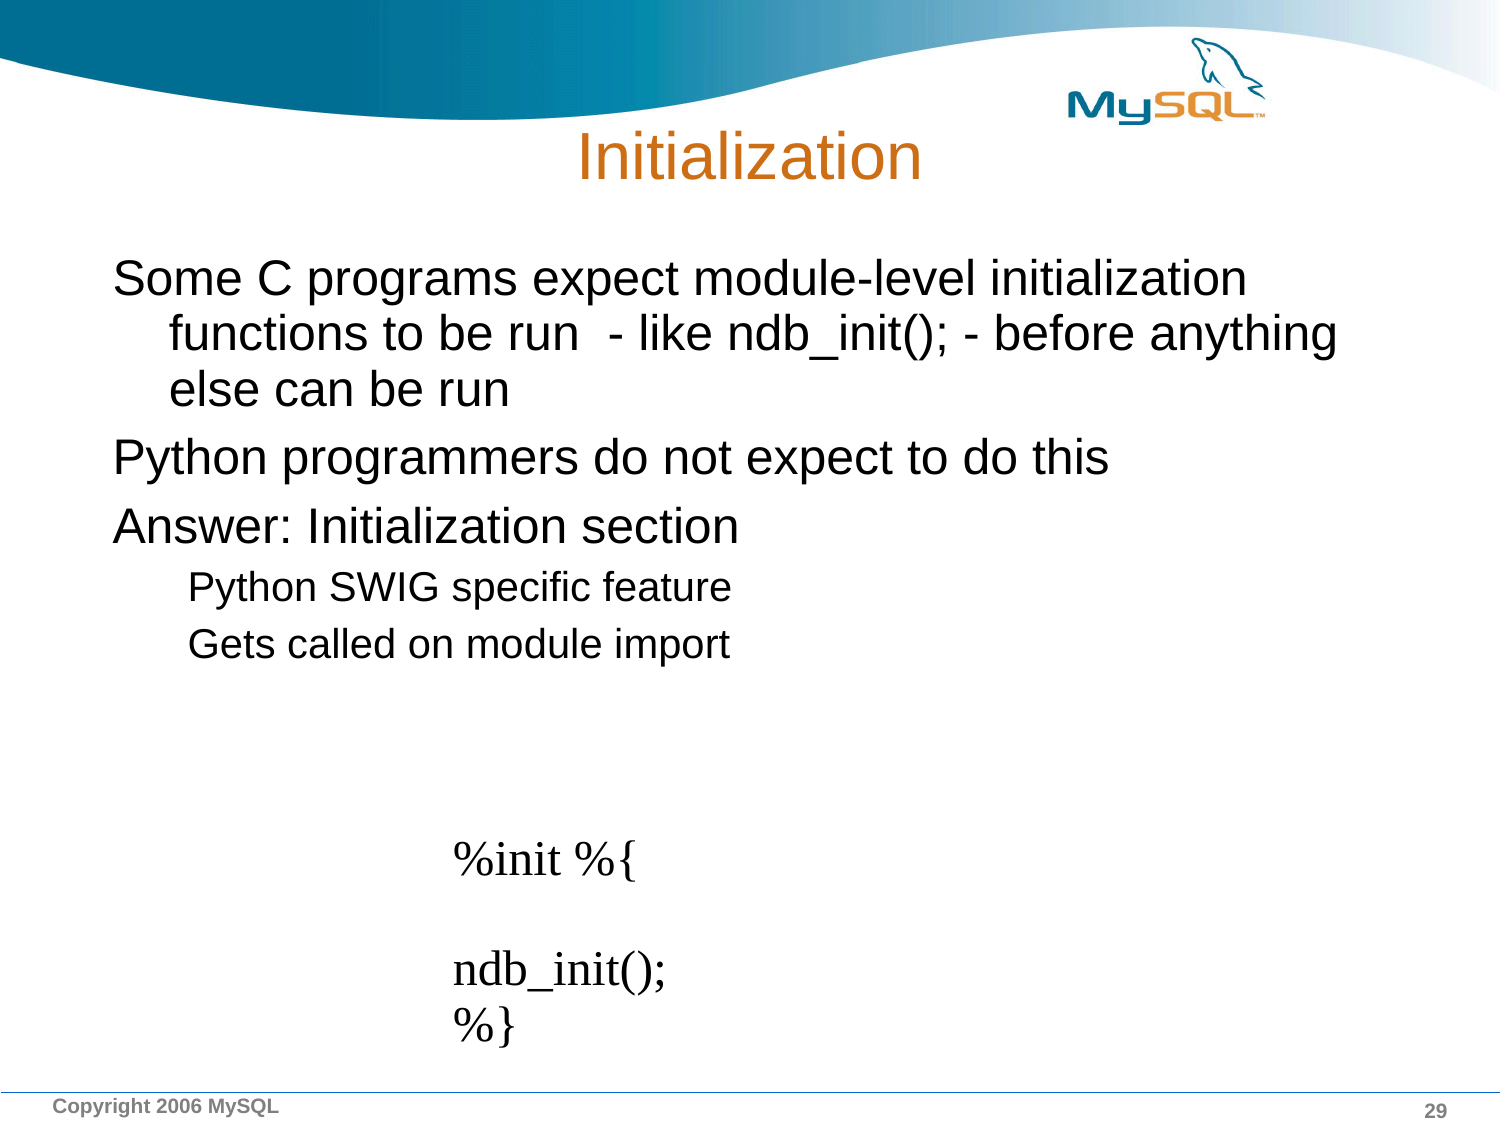

# Initialization
Some C programs expect module-level initialization functions to be run - like ndb_init(); - before anything else can be run
Python programmers do not expect to do this
Answer: Initialization section
Python SWIG specific feature
Gets called on module import
%init %{
	ndb_init();
%}